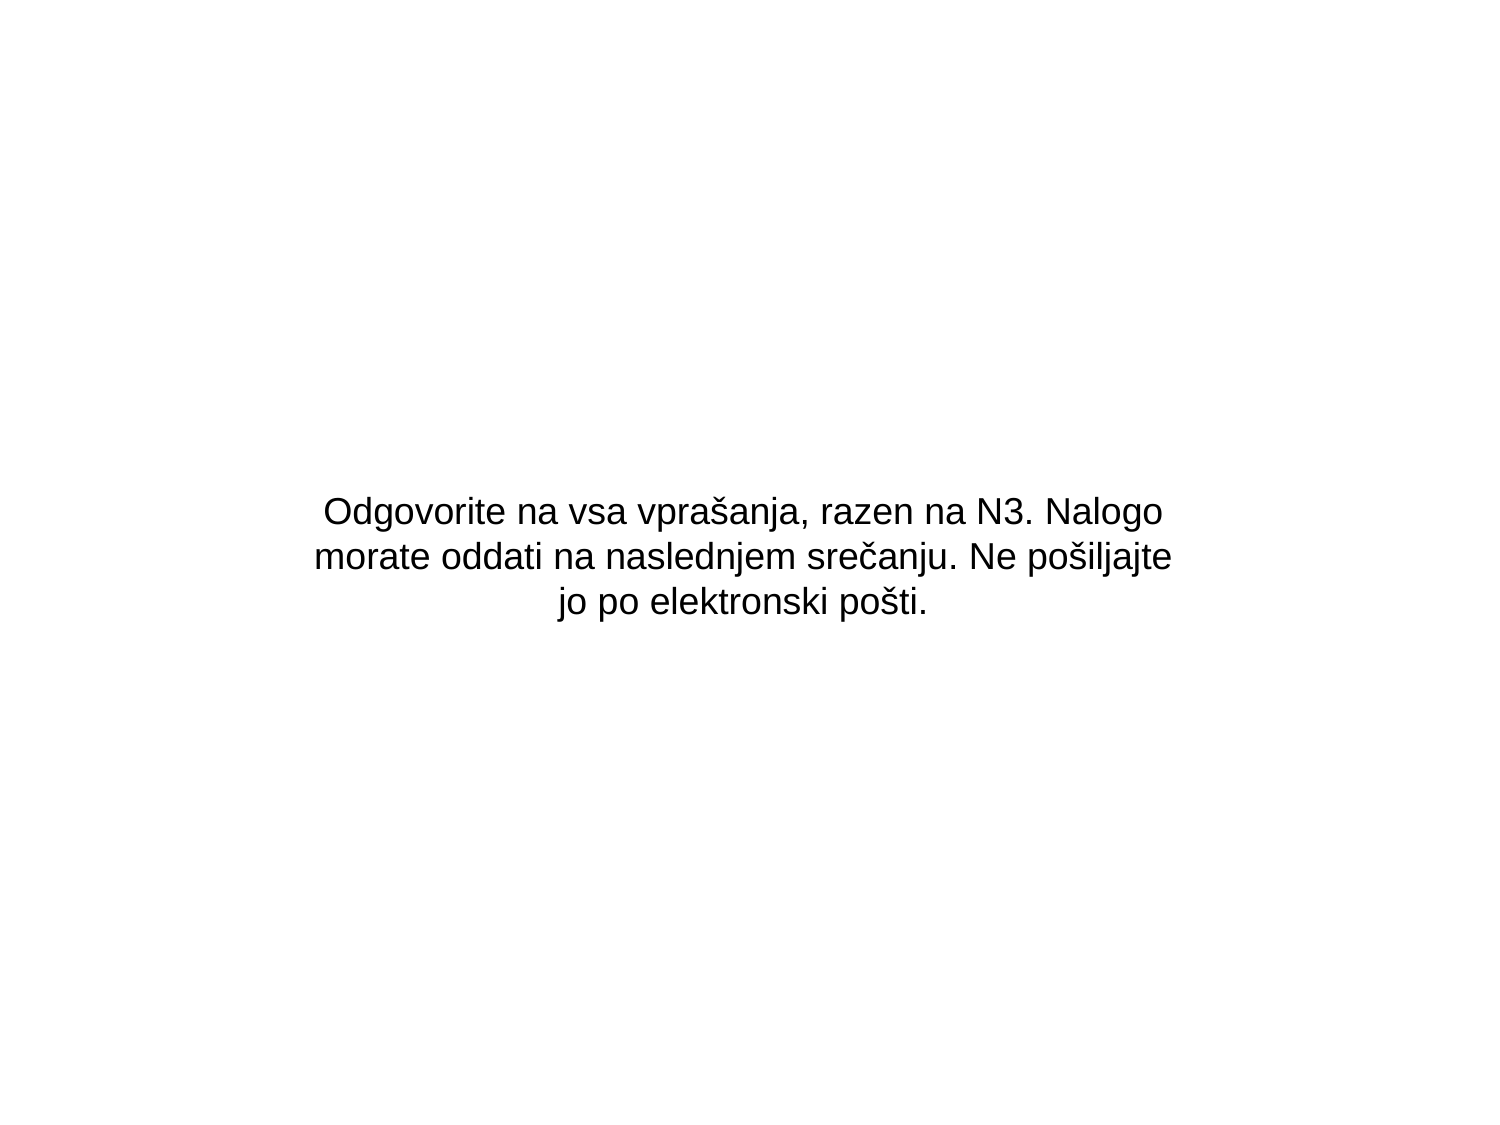

Odgovorite na vsa vprašanja, razen na N3. Nalogo morate oddati na naslednjem srečanju. Ne pošiljajte jo po elektronski pošti.